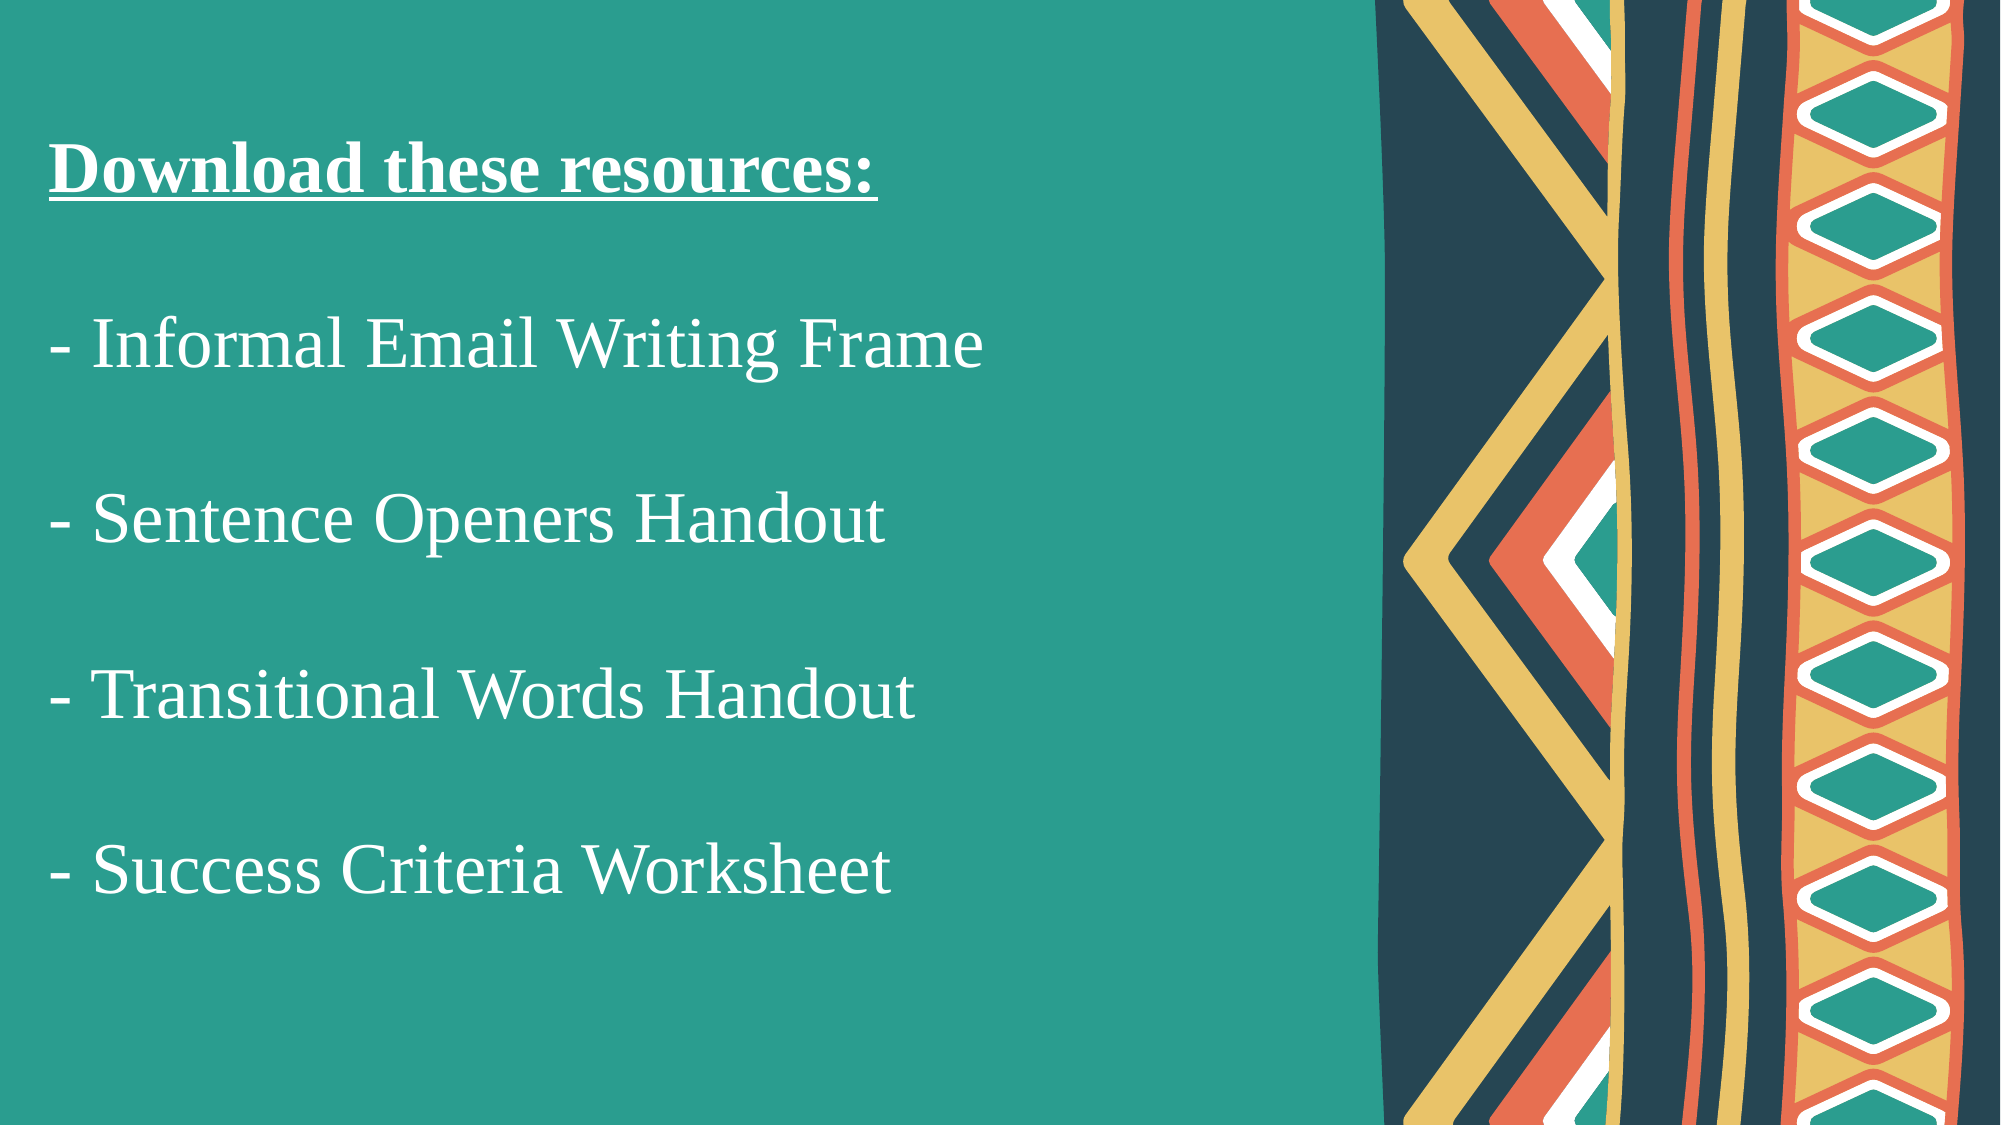

# Download these resources: - Informal Email Writing Frame - Sentence Openers Handout - Transitional Words Handout - Success Criteria Worksheet